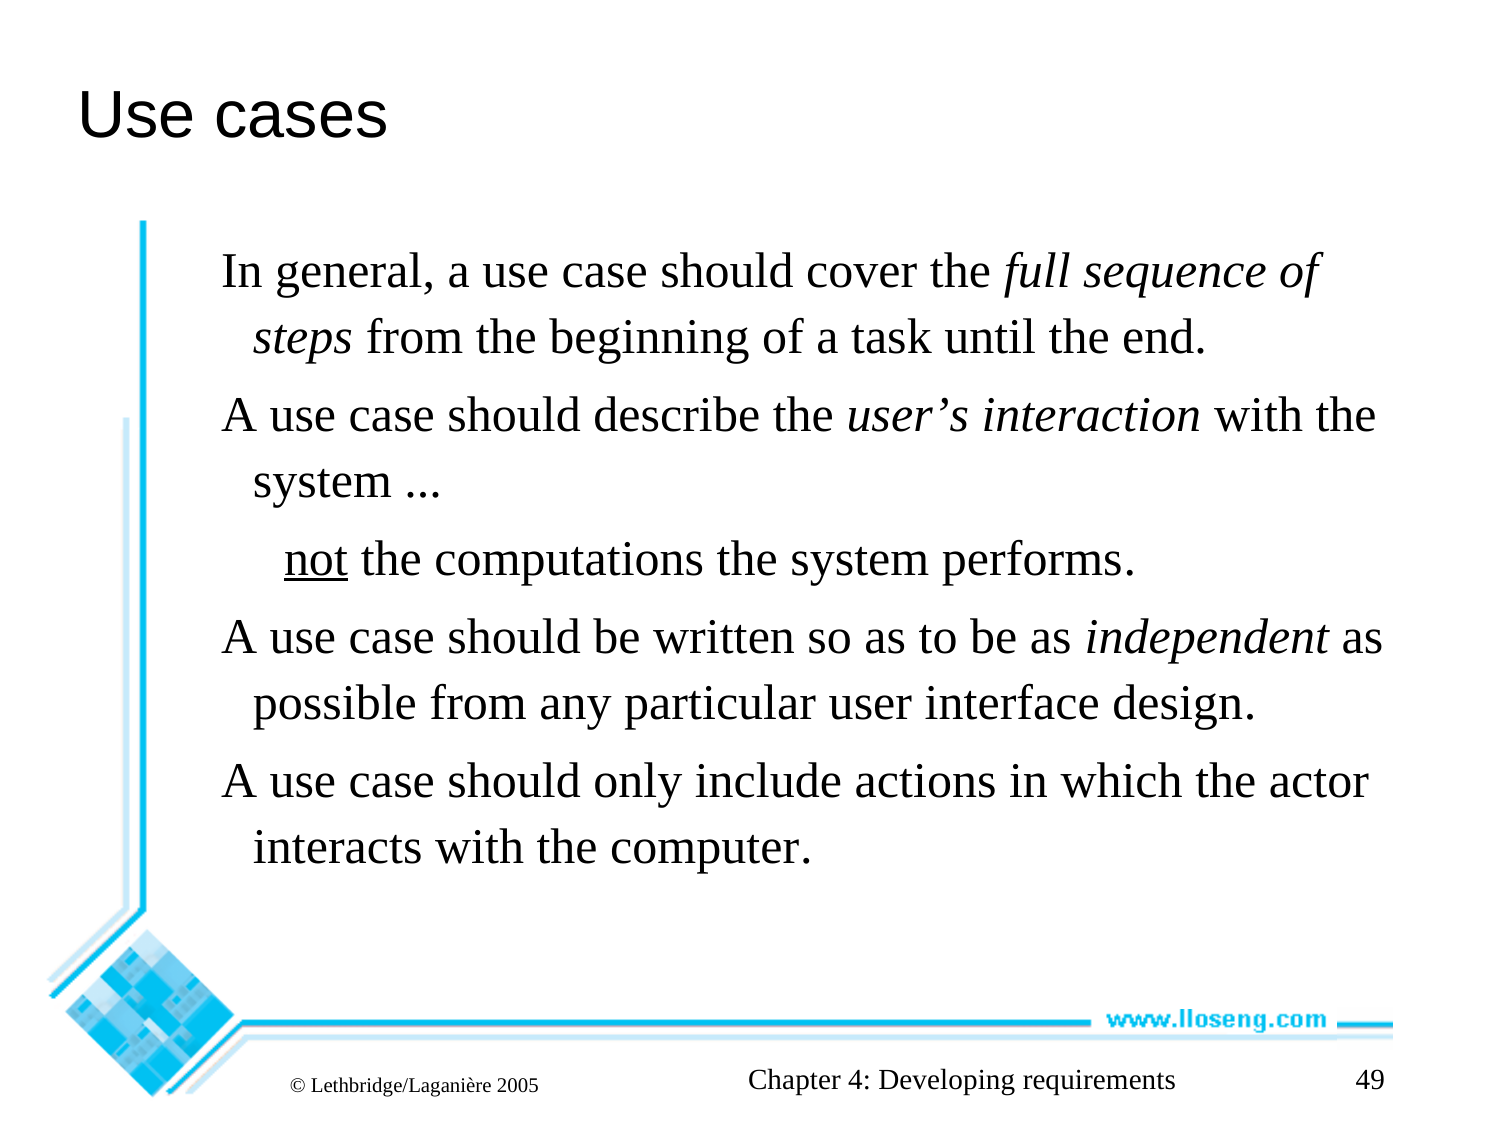

# Use cases
In general, a use case should cover the full sequence of steps from the beginning of a task until the end.
A use case should describe the user’s interaction with the system ...
not the computations the system performs.
A use case should be written so as to be as independent as possible from any particular user interface design.
A use case should only include actions in which the actor interacts with the computer.
Chapter 4: Developing requirements
© Lethbridge/Laganière 2005